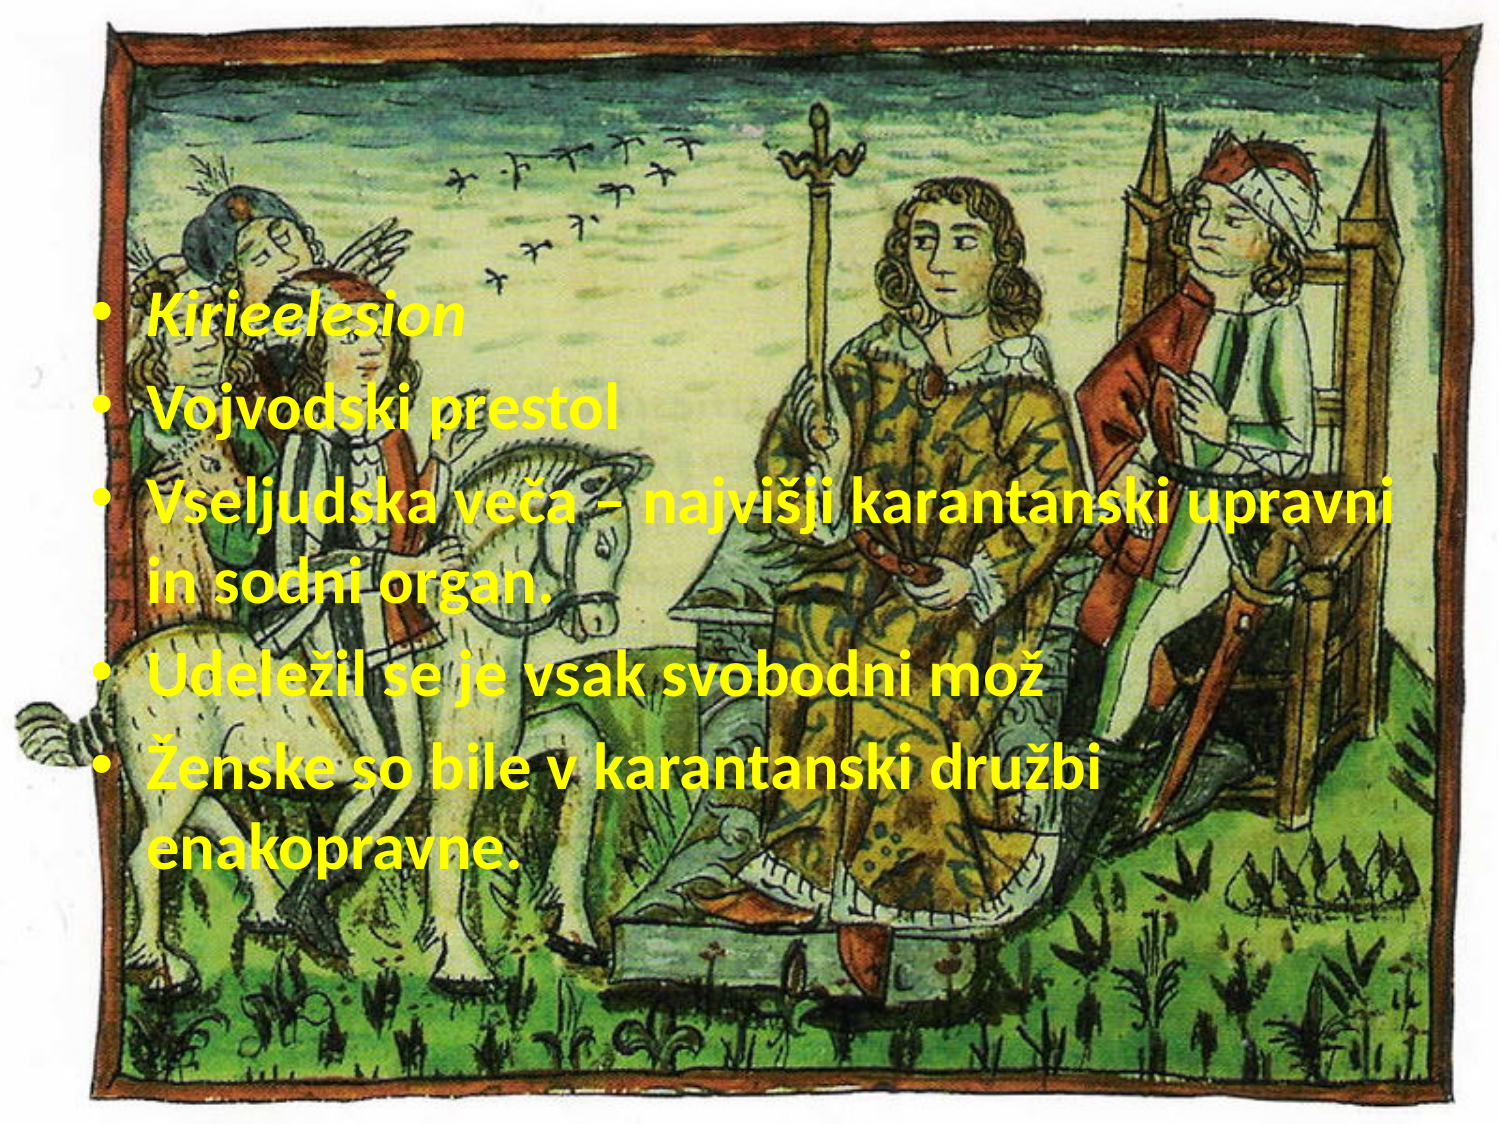

# Kirieelesion
Vojvodski prestol
Vseljudska veča – najvišji karantanski upravni in sodni organ.
Udeležil se je vsak svobodni mož
Ženske so bile v karantanski družbi enakopravne.